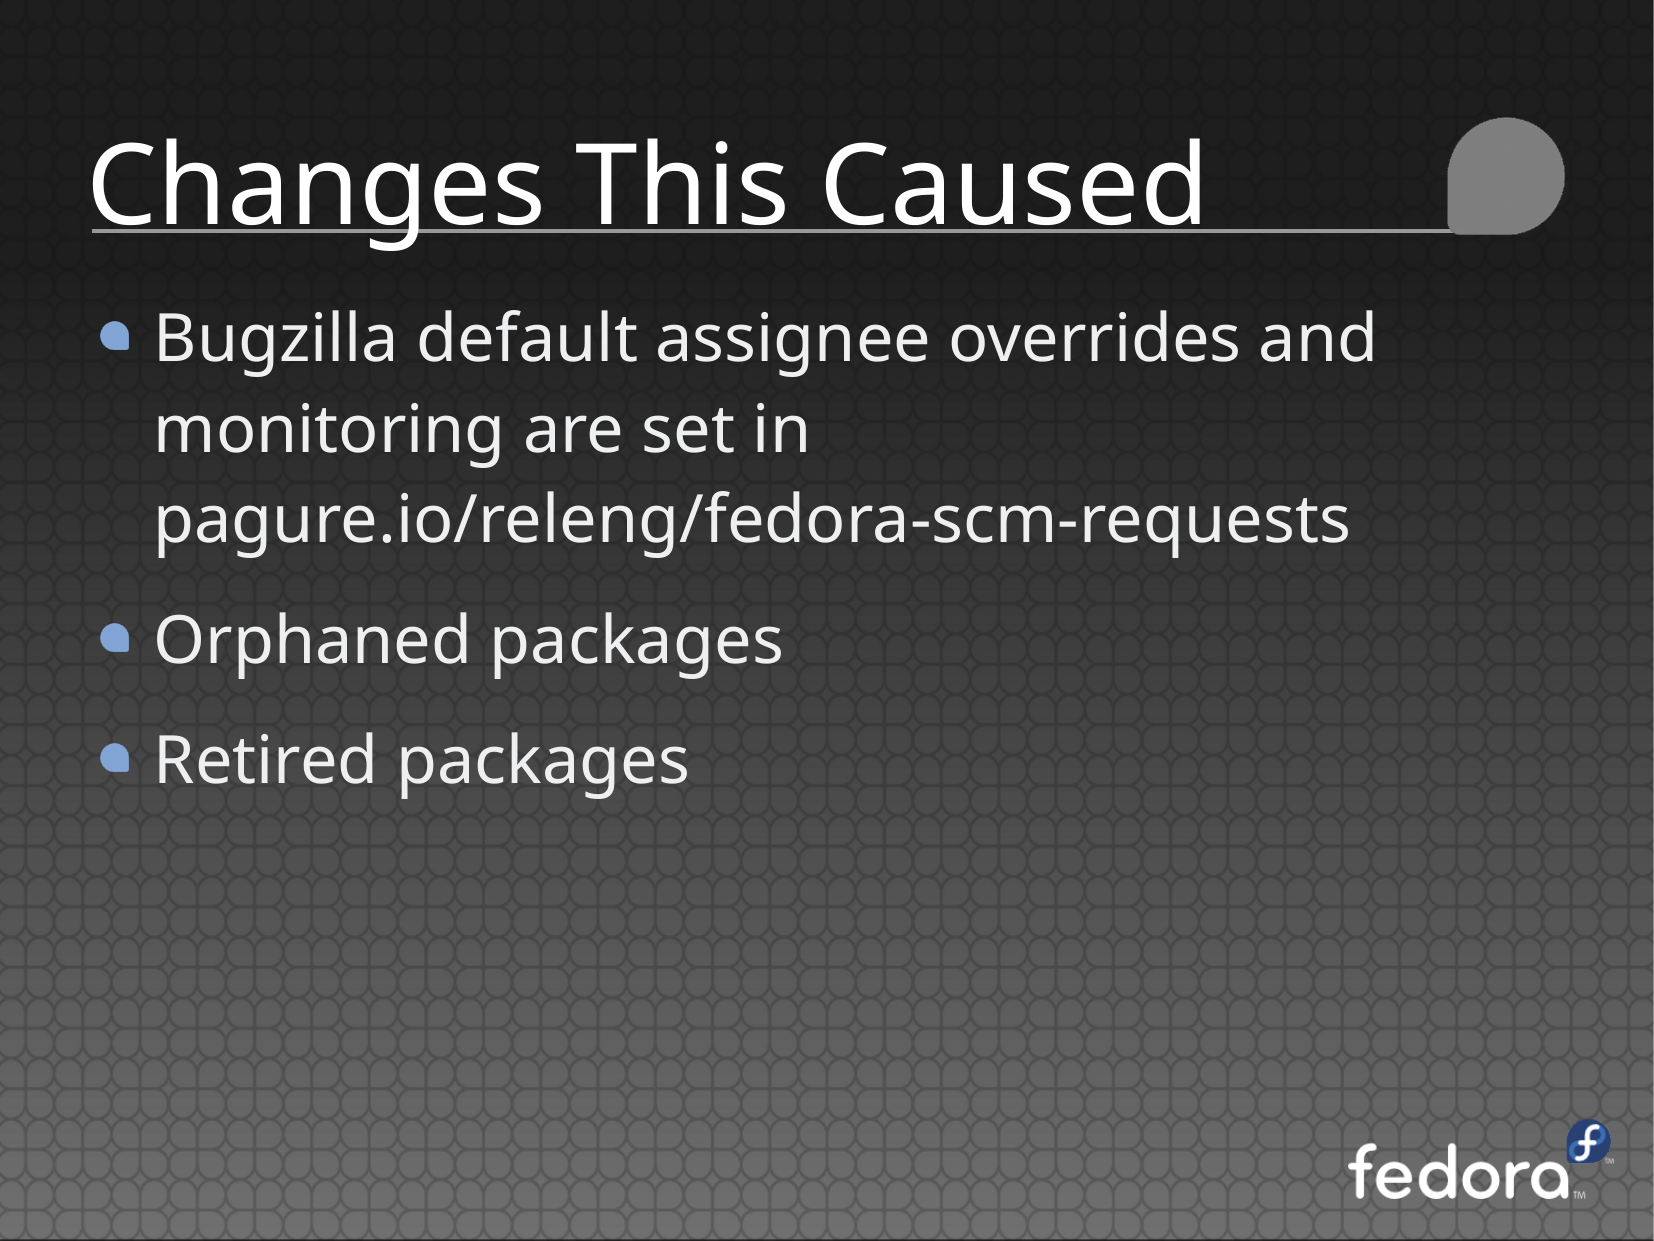

# Changes This Caused
Bugzilla default assignee overrides and monitoring are set in pagure.io/releng/fedora-scm-requests
Orphaned packages
Retired packages